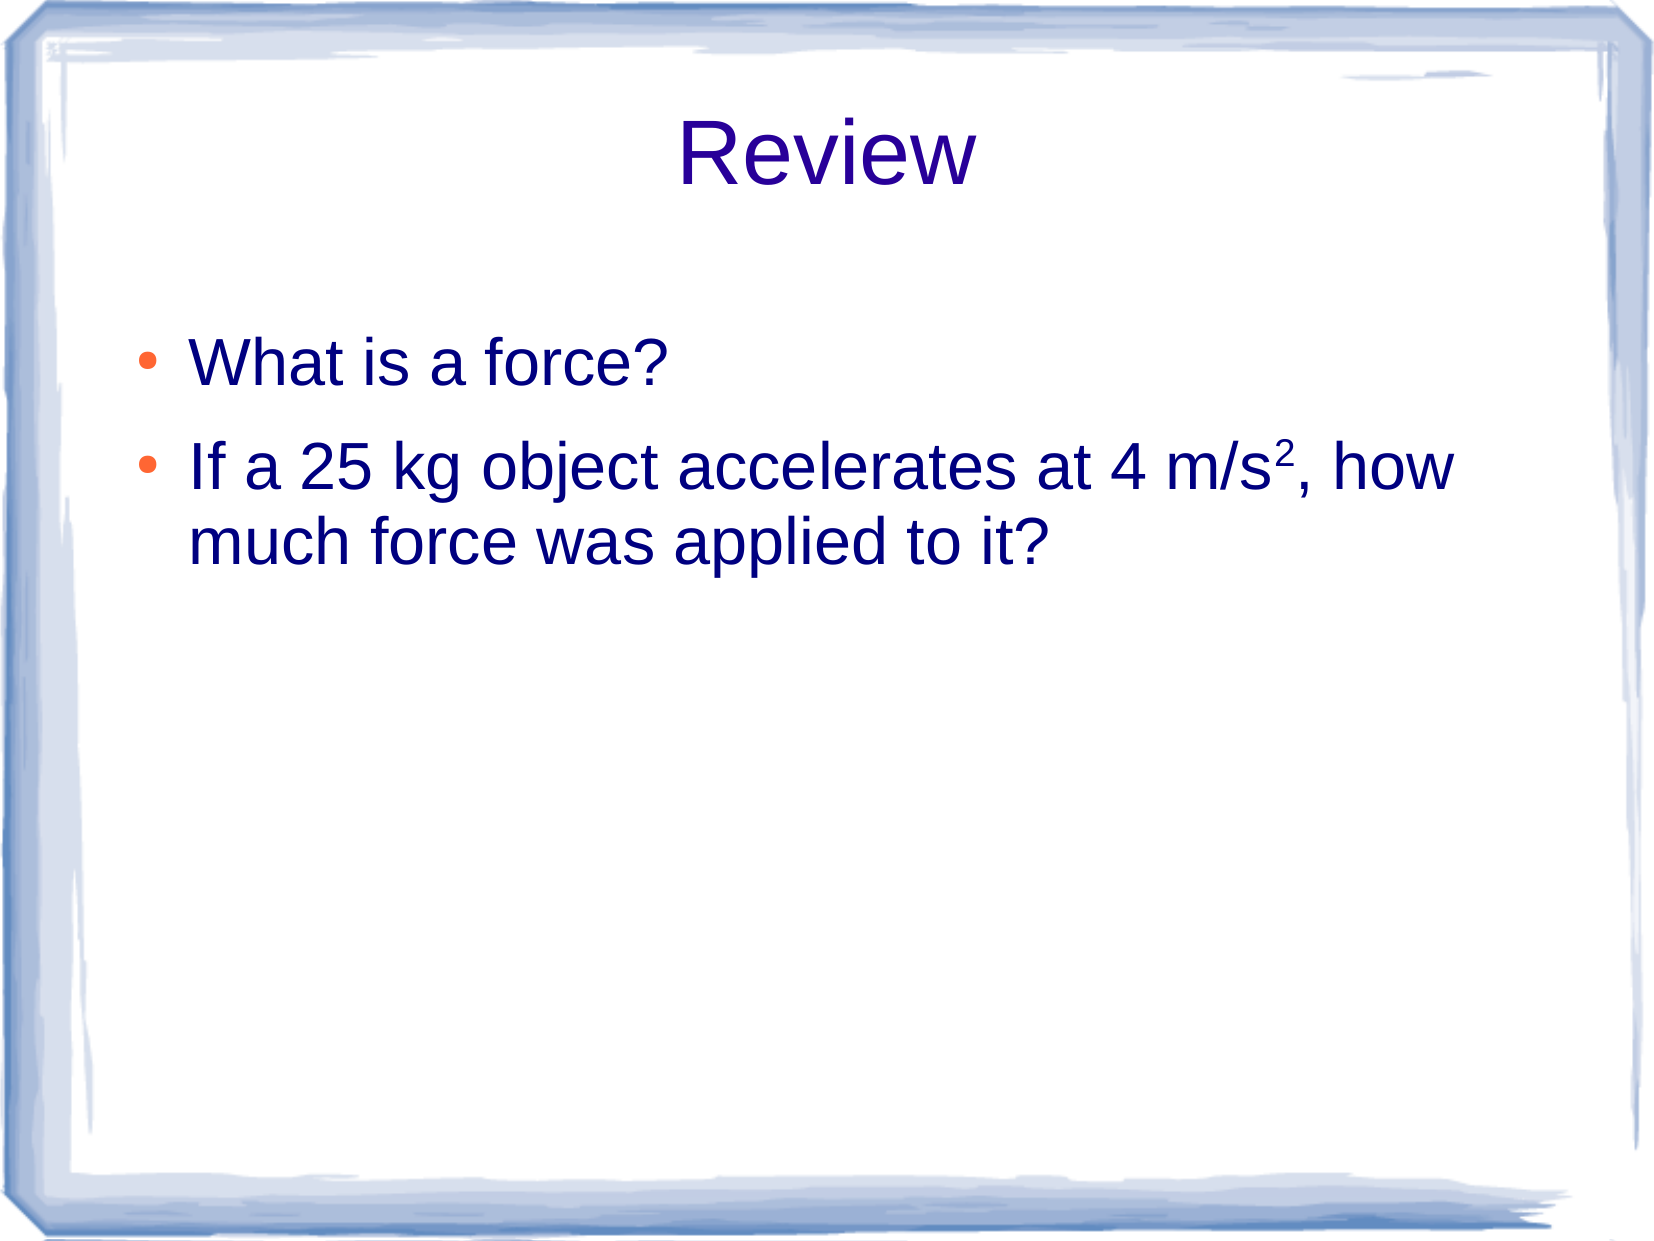

# Review
What is a force?
If a 25 kg object accelerates at 4 m/s2, how much force was applied to it?